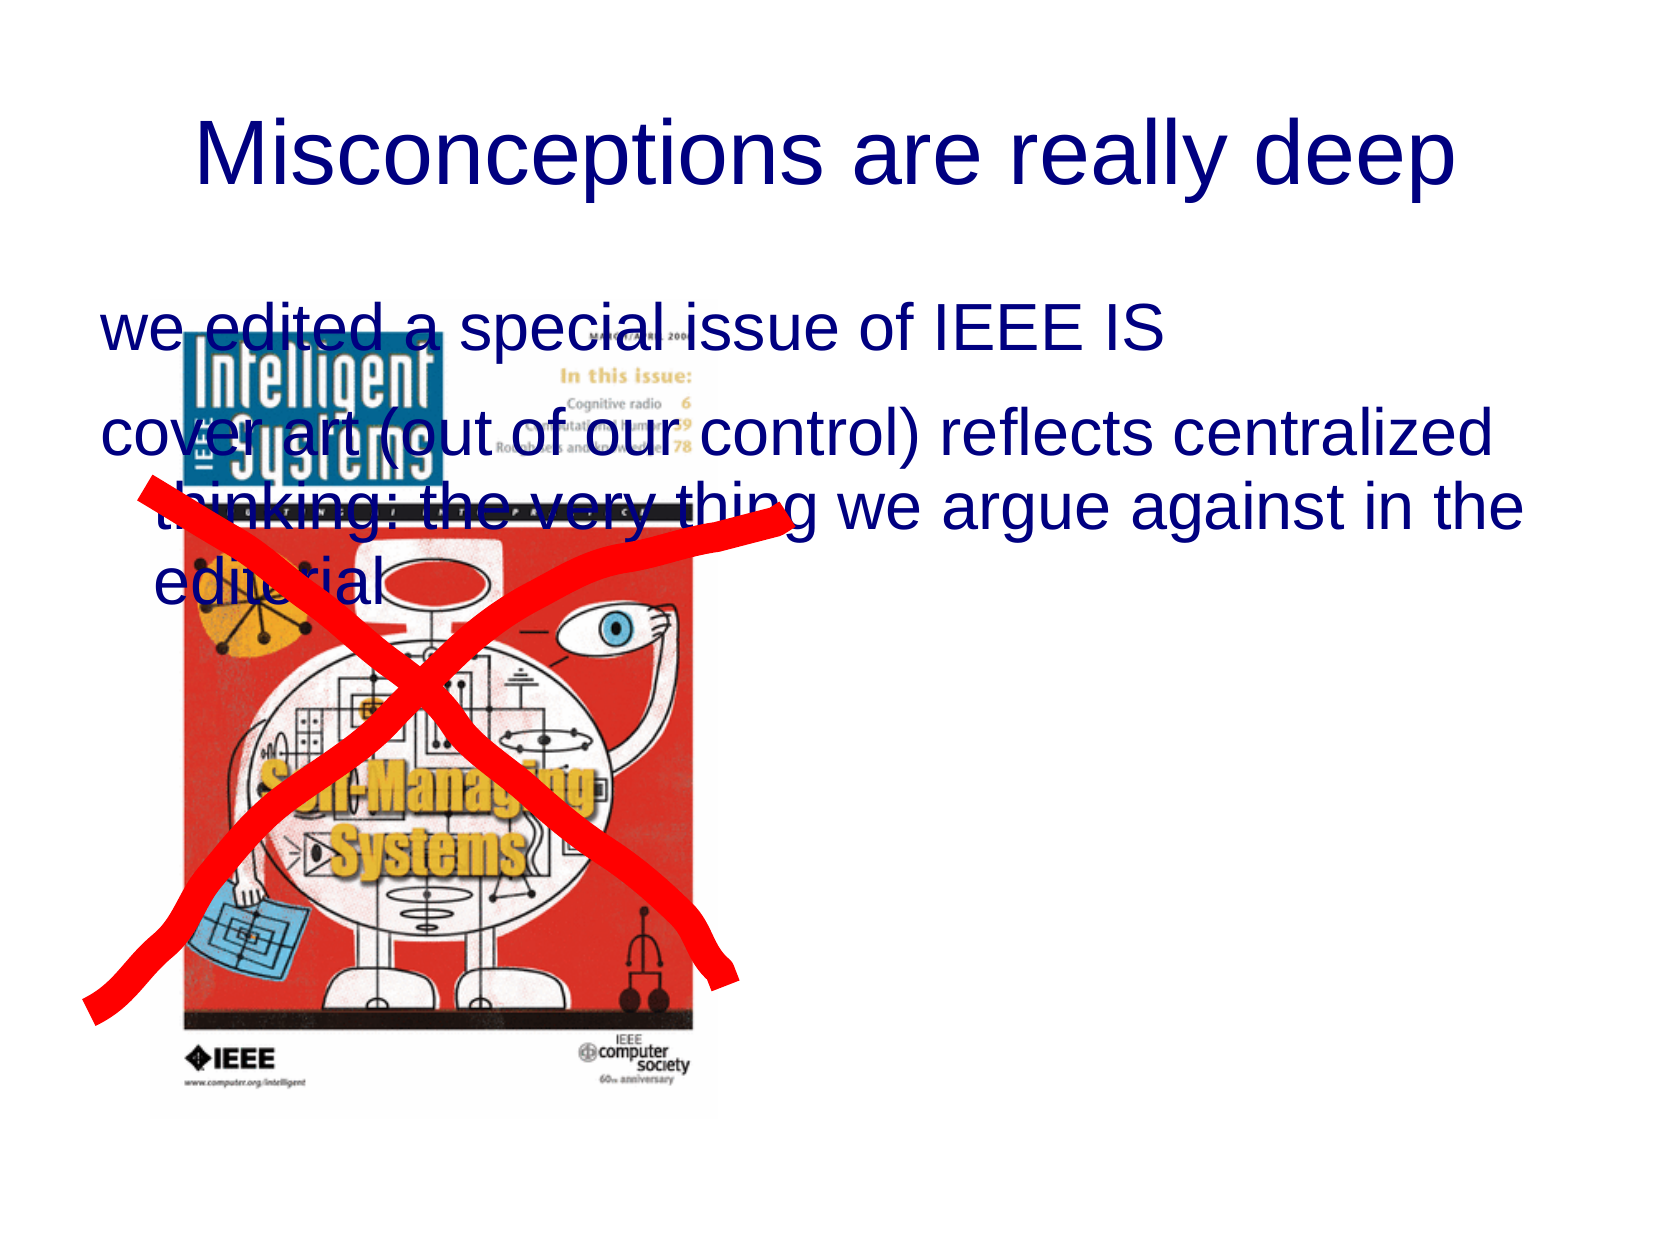

# Misconceptions are really deep
we edited a special issue of IEEE IS
cover art (out of our control) reflects centralized thinking: the very thing we argue against in the editorial